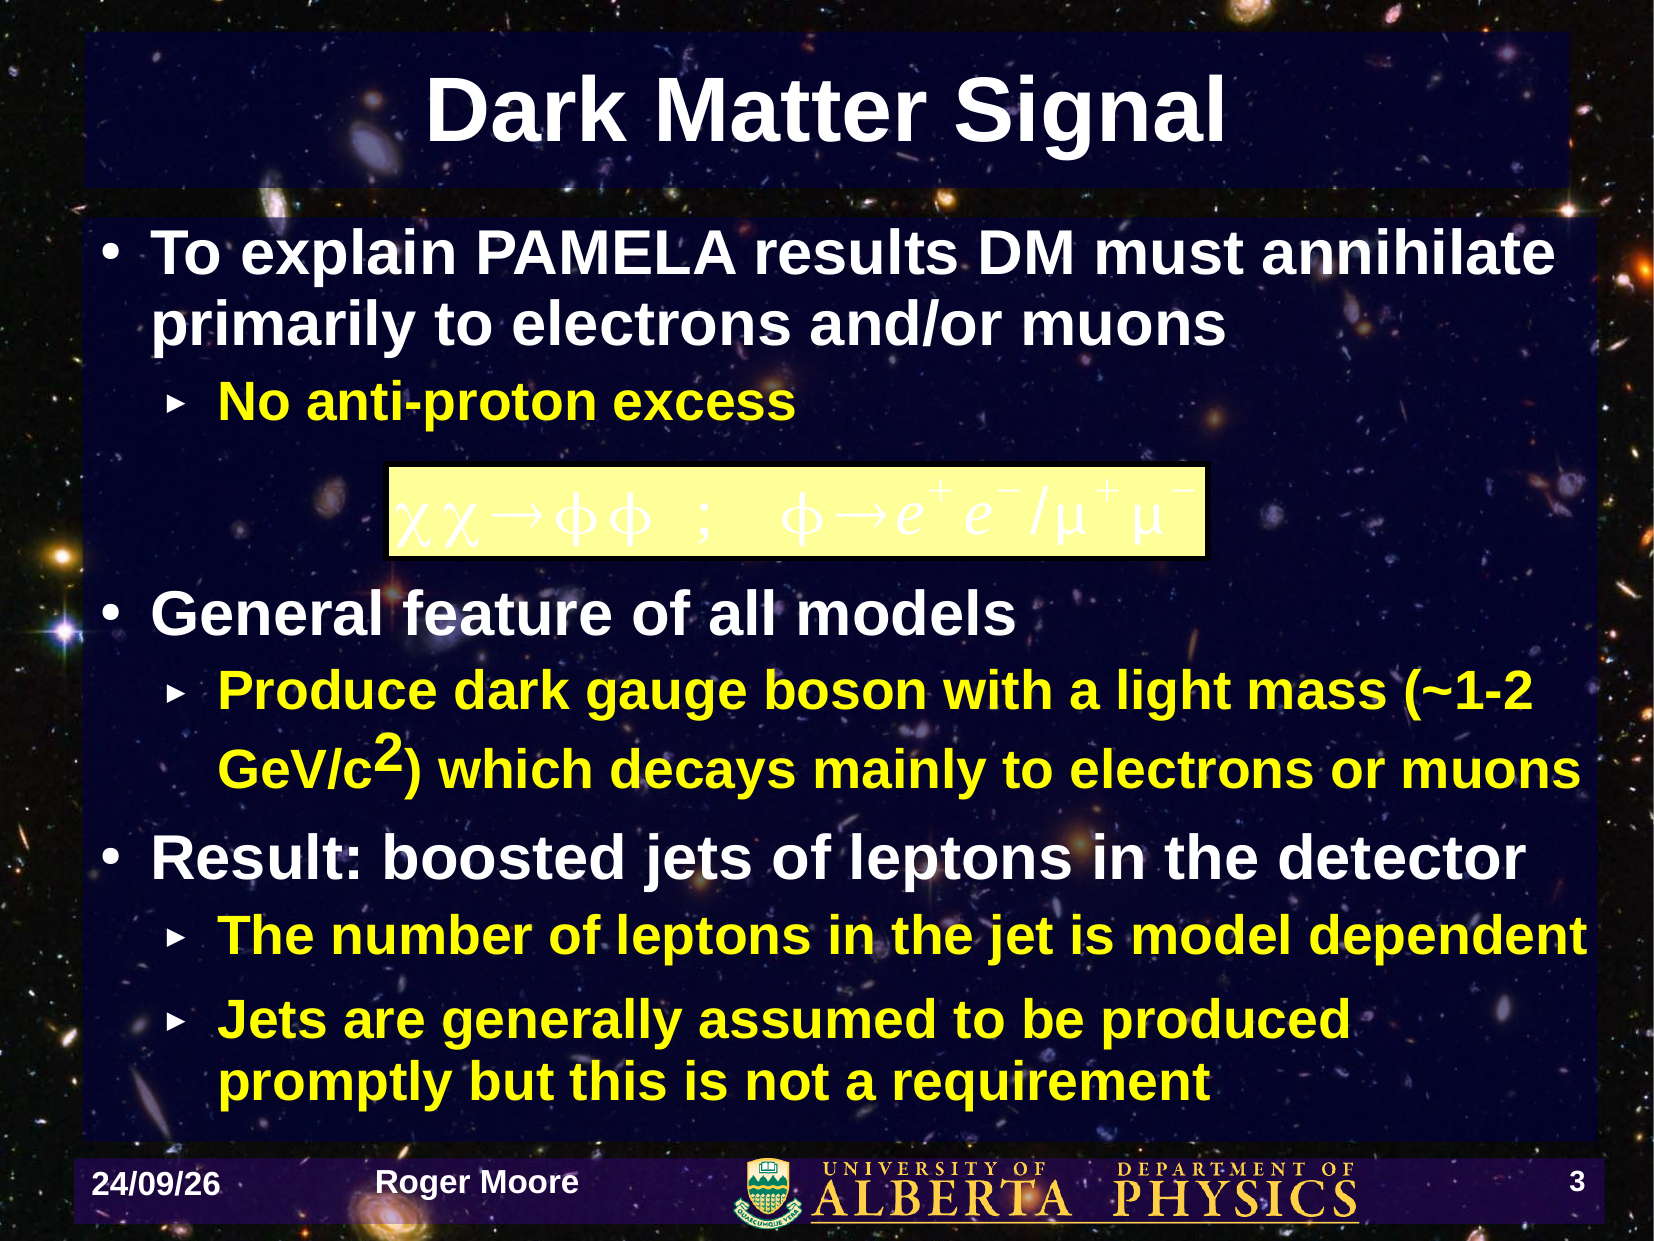

# Dark Matter Signal
To explain PAMELA results DM must annihilate primarily to electrons and/or muons
No anti-proton excess
General feature of all models
Produce dark gauge boson with a light mass (~1-2 GeV/c2) which decays mainly to electrons or muons
Result: boosted jets of leptons in the detector
The number of leptons in the jet is model dependent
Jets are generally assumed to be produced promptly but this is not a requirement